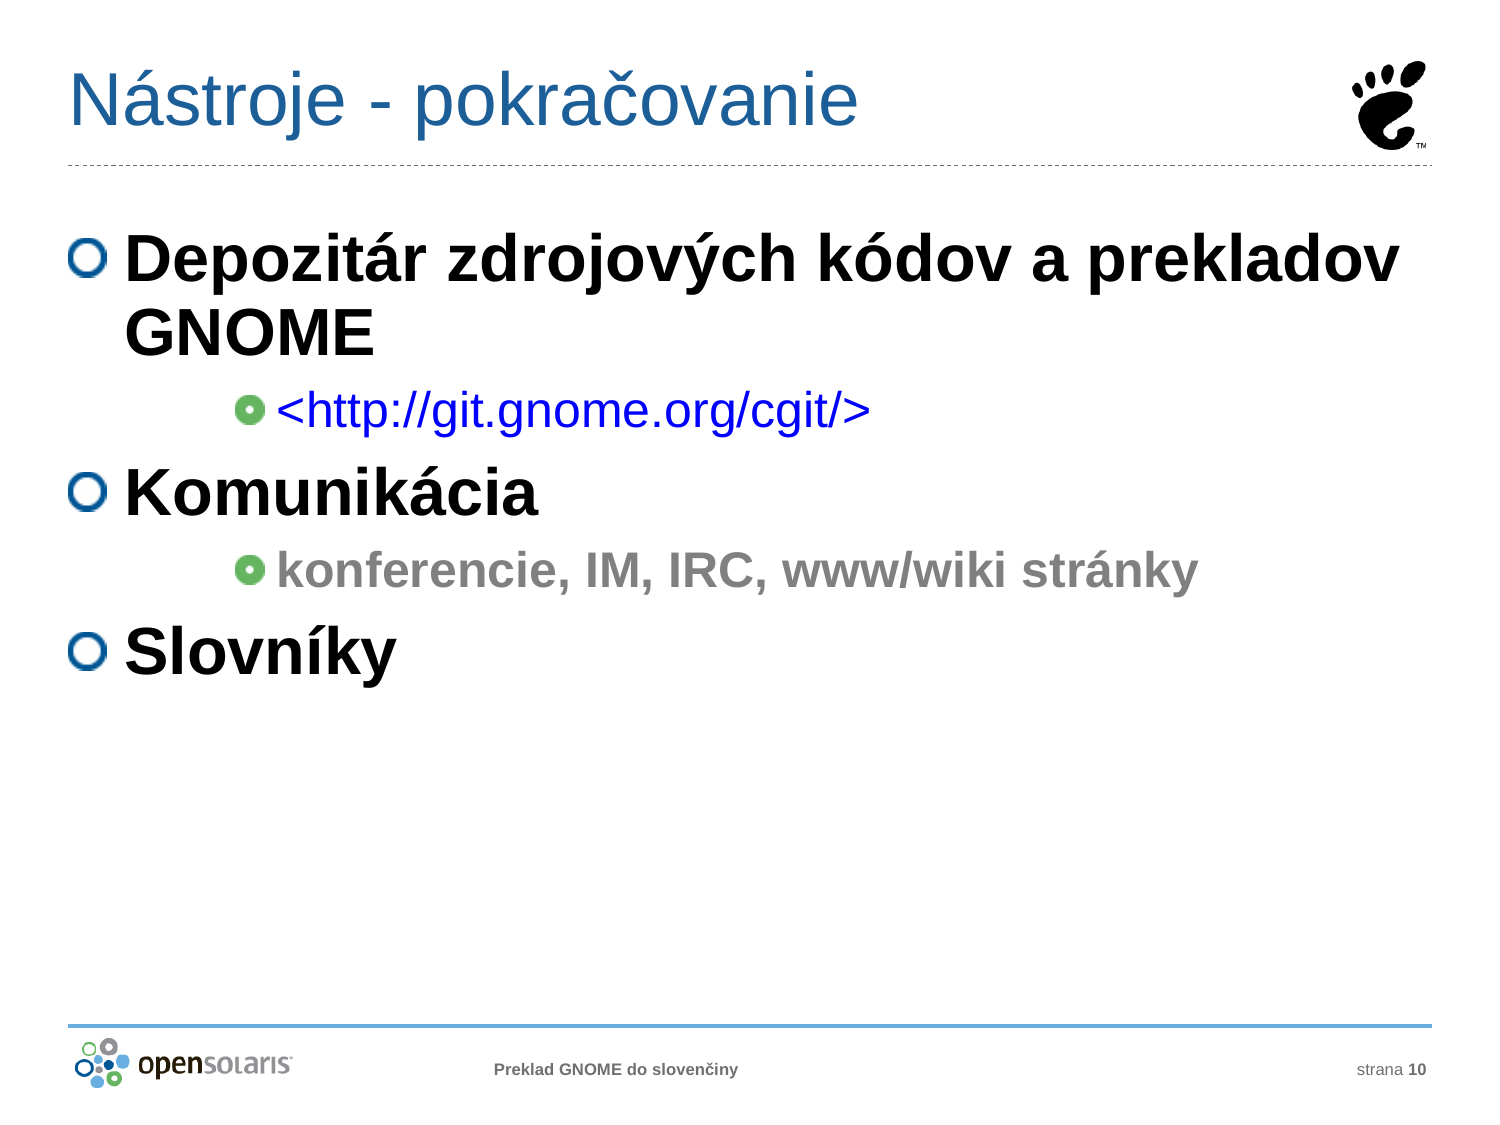

# Nástroje - pokračovanie
Depozitár zdrojových kódov a prekladov GNOME
<http://git.gnome.org/cgit/>
Komunikácia
konferencie, IM, IRC, www/wiki stránky
Slovníky
10